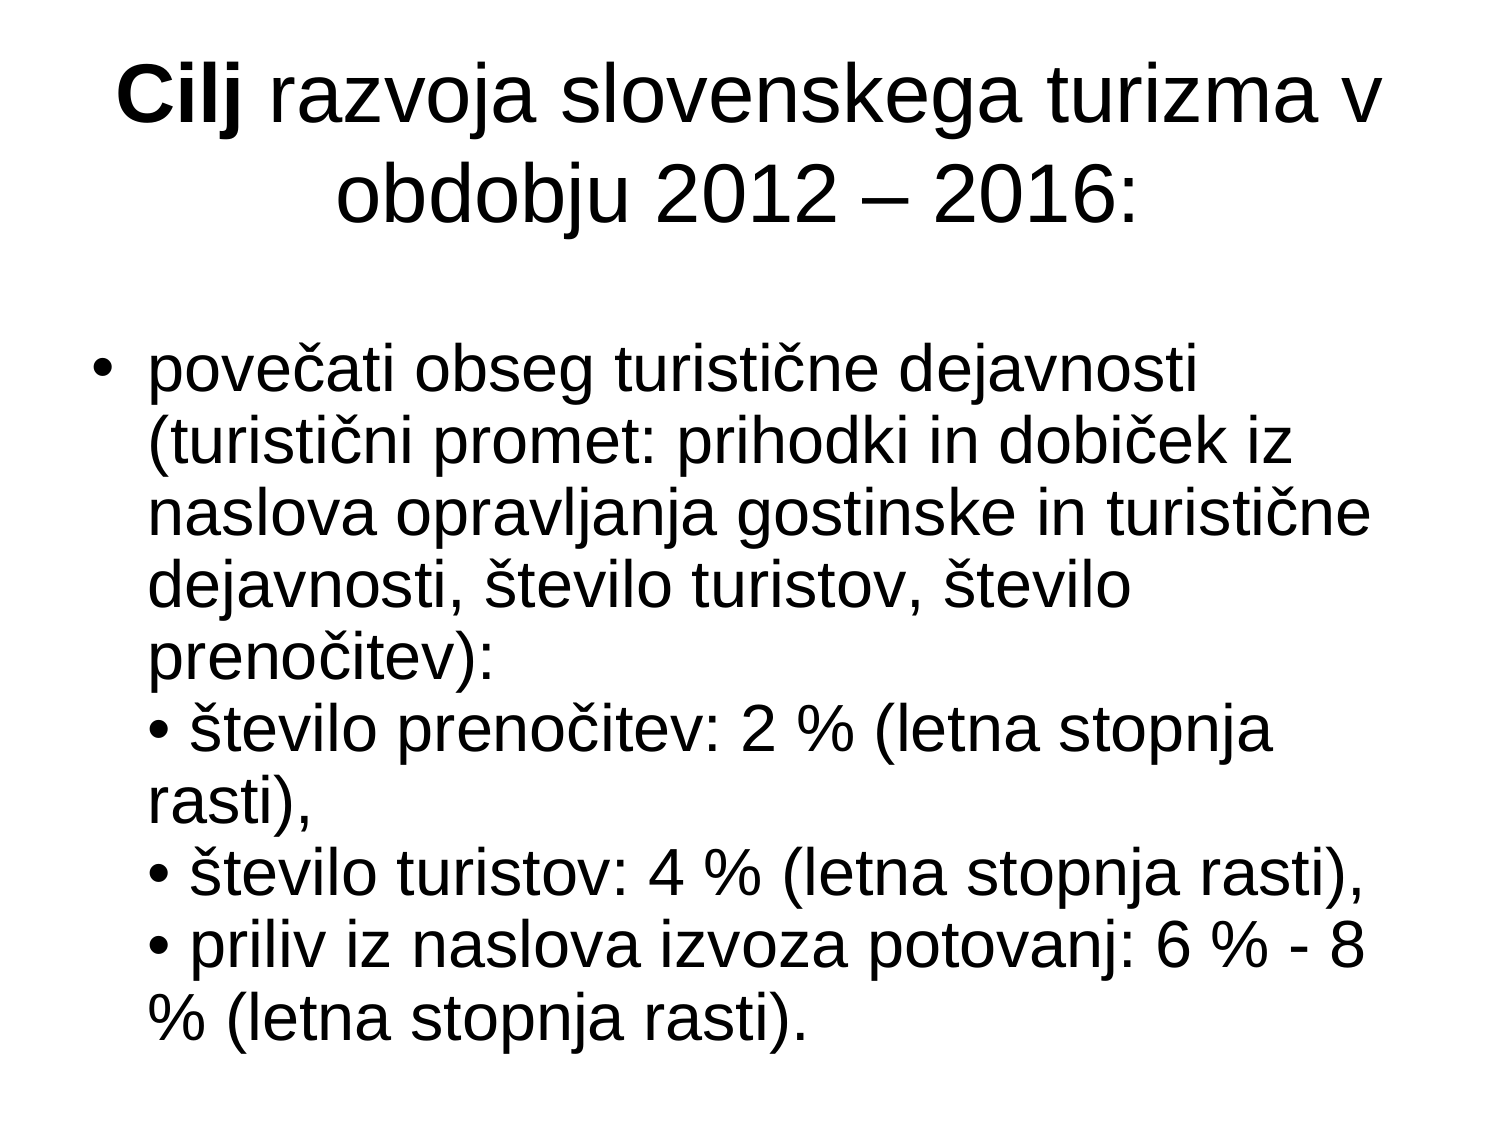

# Cilj razvoja slovenskega turizma v obdobju 2012 – 2016:
povečati obseg turistične dejavnosti (turistični promet: prihodki in dobiček iz naslova opravljanja gostinske in turistične dejavnosti, število turistov, število prenočitev):
• število prenočitev: 2 % (letna stopnja rasti),
• število turistov: 4 % (letna stopnja rasti),
• priliv iz naslova izvoza potovanj: 6 % - 8 % (letna stopnja rasti).